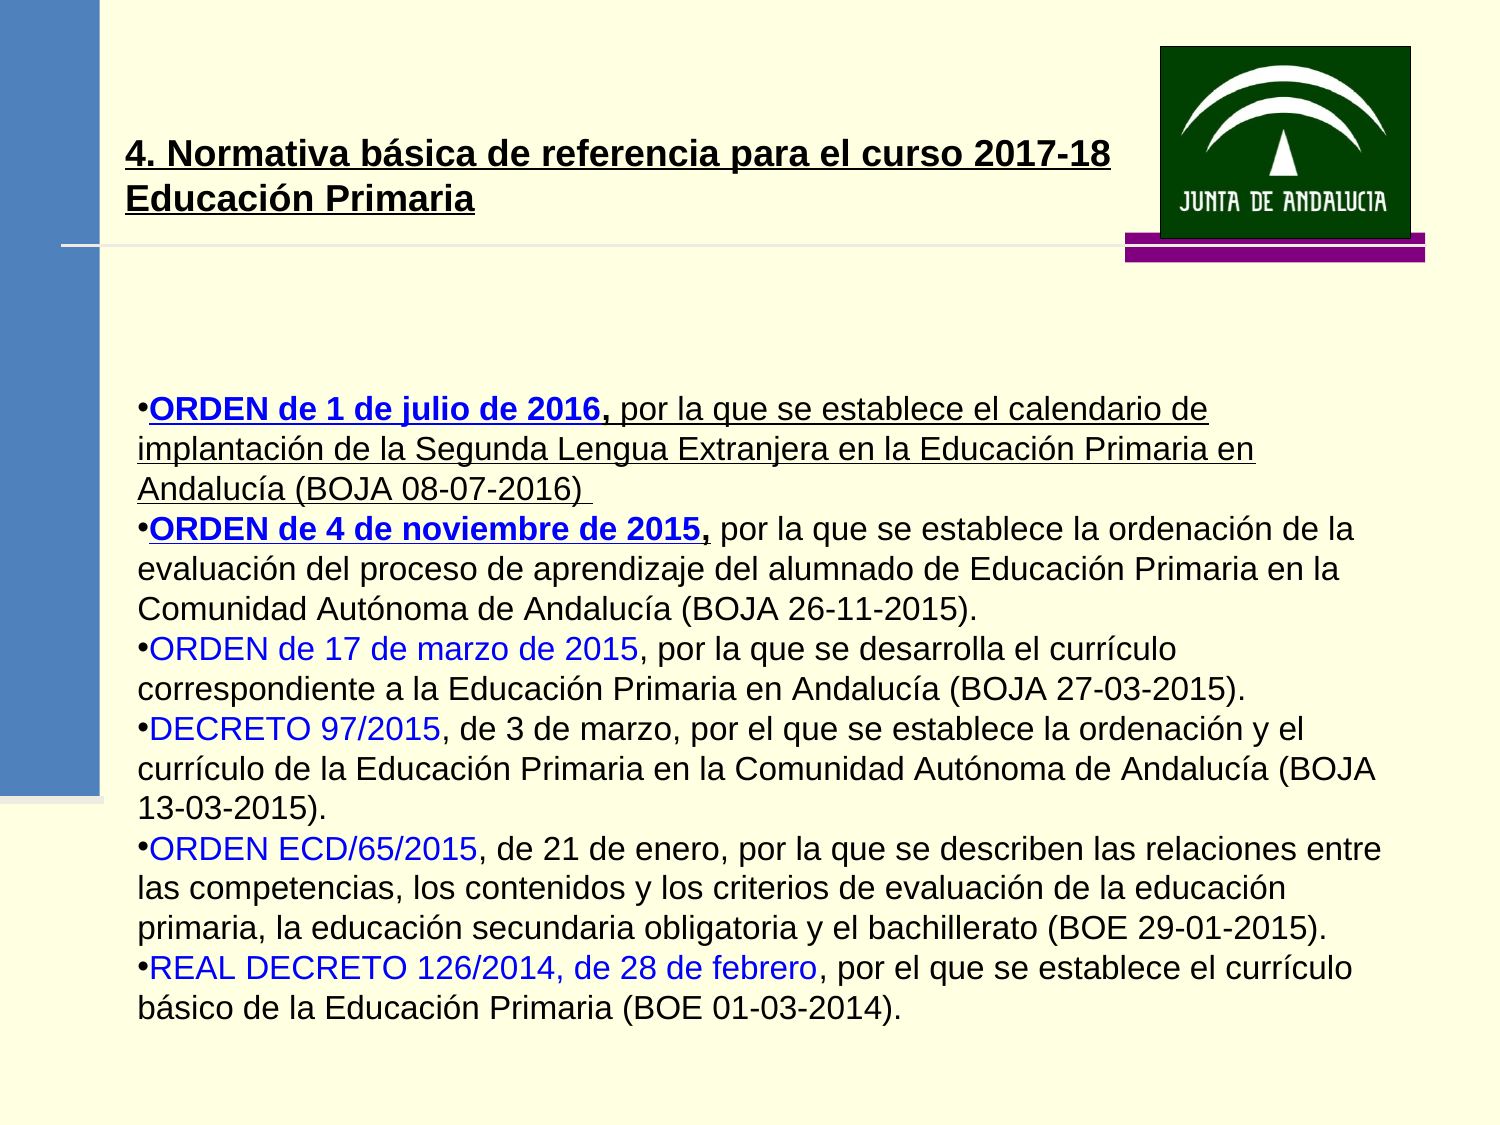

4. Normativa básica de referencia para el curso 2017-18
Educación Primaria
ORDEN de 1 de julio de 2016, por la que se establece el calendario de implantación de la Segunda Lengua Extranjera en la Educación Primaria en Andalucía (BOJA 08-07-2016)
ORDEN de 4 de noviembre de 2015, por la que se establece la ordenación de la evaluación del proceso de aprendizaje del alumnado de Educación Primaria en la Comunidad Autónoma de Andalucía (BOJA 26-11-2015).
ORDEN de 17 de marzo de 2015, por la que se desarrolla el currículo correspondiente a la Educación Primaria en Andalucía (BOJA 27-03-2015).
DECRETO 97/2015, de 3 de marzo, por el que se establece la ordenación y el currículo de la Educación Primaria en la Comunidad Autónoma de Andalucía (BOJA 13-03-2015).
ORDEN ECD/65/2015, de 21 de enero, por la que se describen las relaciones entre las competencias, los contenidos y los criterios de evaluación de la educación primaria, la educación secundaria obligatoria y el bachillerato (BOE 29-01-2015).
REAL DECRETO 126/2014, de 28 de febrero, por el que se establece el currículo básico de la Educación Primaria (BOE 01-03-2014).